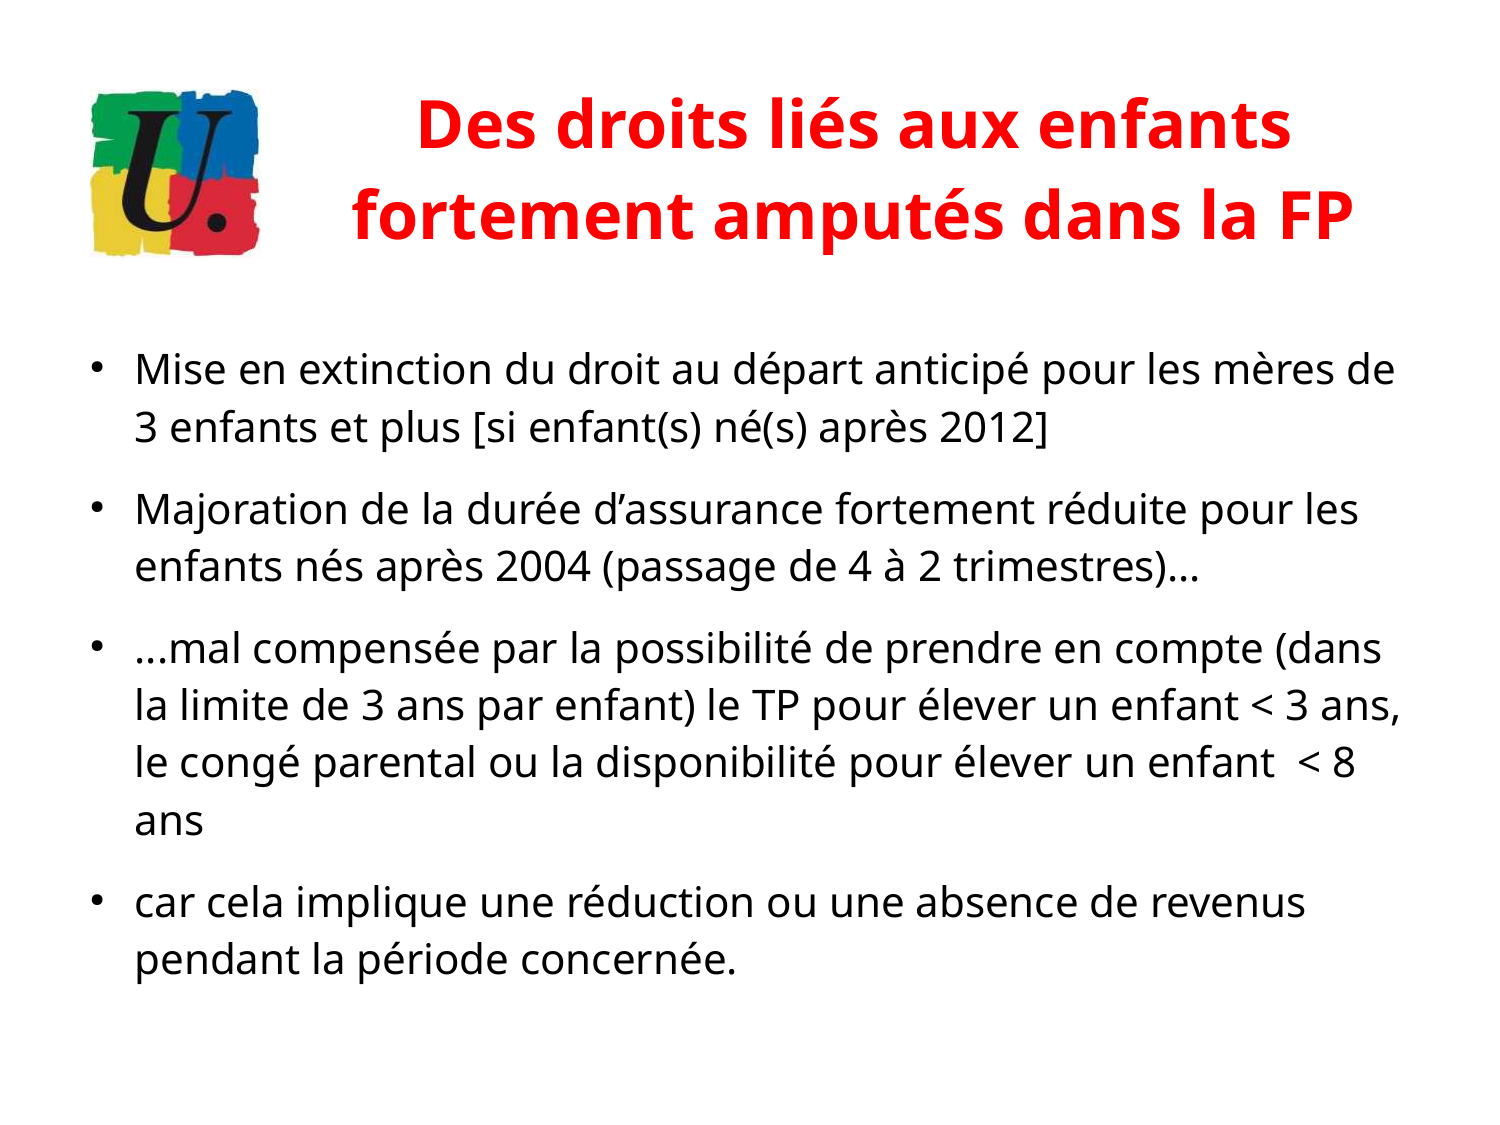

# Des droits liés aux enfants fortement amputés dans la FP
Mise en extinction du droit au départ anticipé pour les mères de 3 enfants et plus [si enfant(s) né(s) après 2012]
Majoration de la durée d’assurance fortement réduite pour les enfants nés après 2004 (passage de 4 à 2 trimestres)...
...mal compensée par la possibilité de prendre en compte (dans la limite de 3 ans par enfant) le TP pour élever un enfant < 3 ans, le congé parental ou la disponibilité pour élever un enfant < 8 ans
car cela implique une réduction ou une absence de revenus pendant la période concernée.